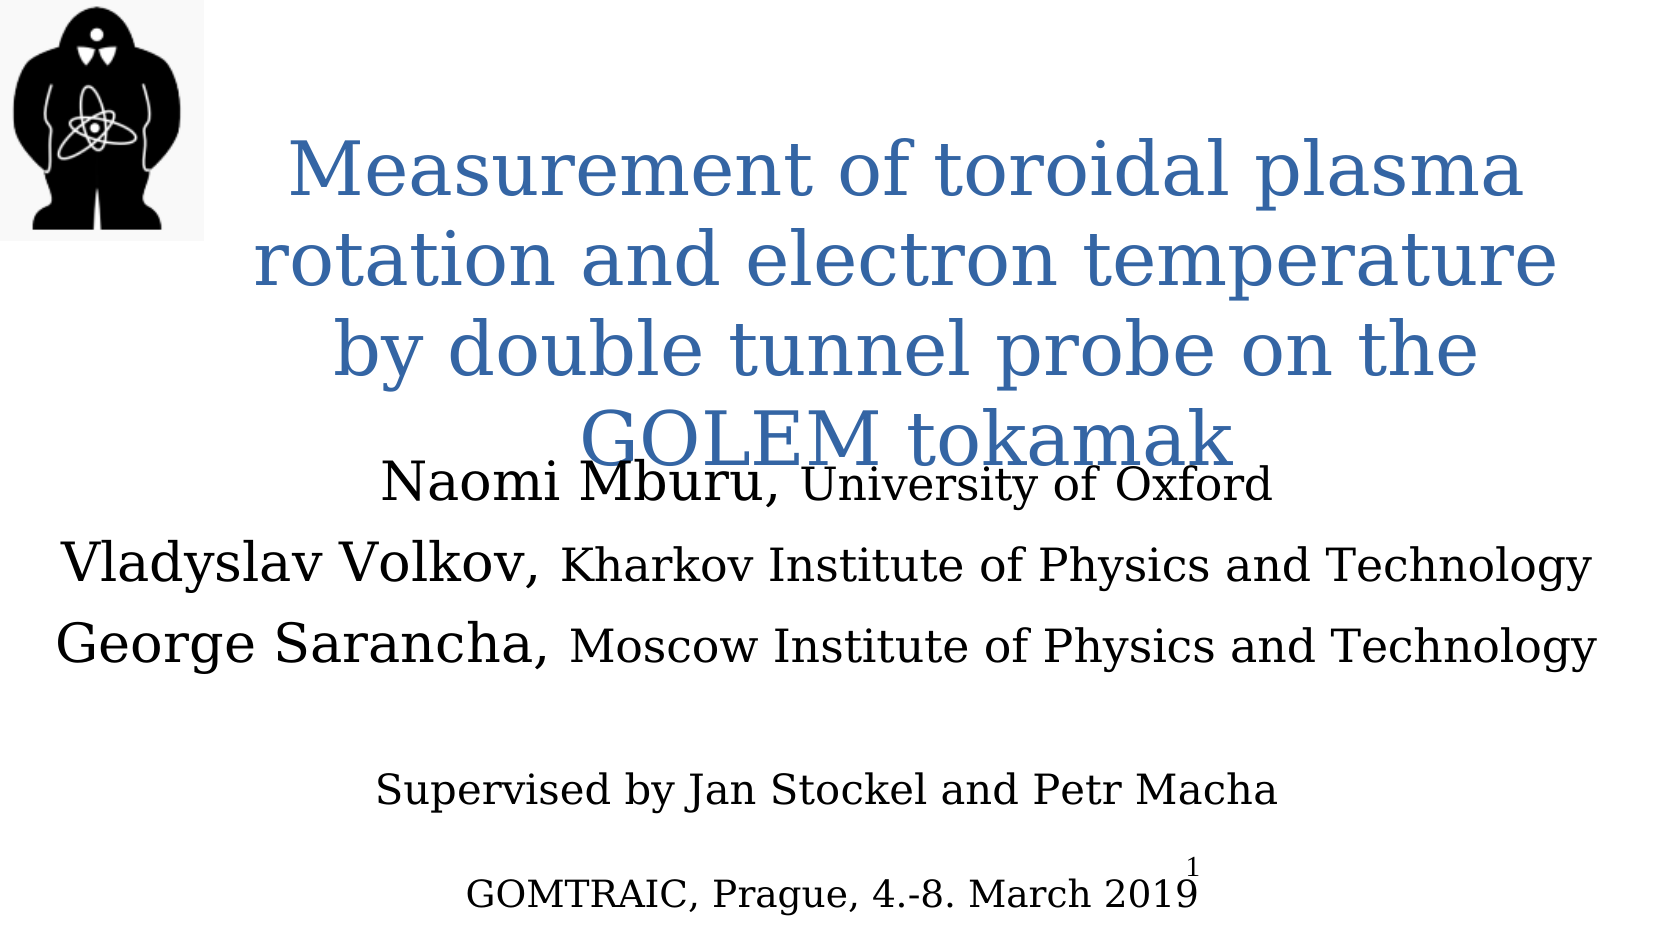

# Measurement of toroidal plasma rotation and electron temperature by double tunnel probe on the GOLEM tokamak
Naomi Mburu, University of Oxford
Vladyslav Volkov, Kharkov Institute of Physics and Technology
George Sarancha, Moscow Institute of Physics and Technology
Supervised by Jan Stockel and Petr Macha
1
GOMTRAIC, Prague, 4.-8. March 2019